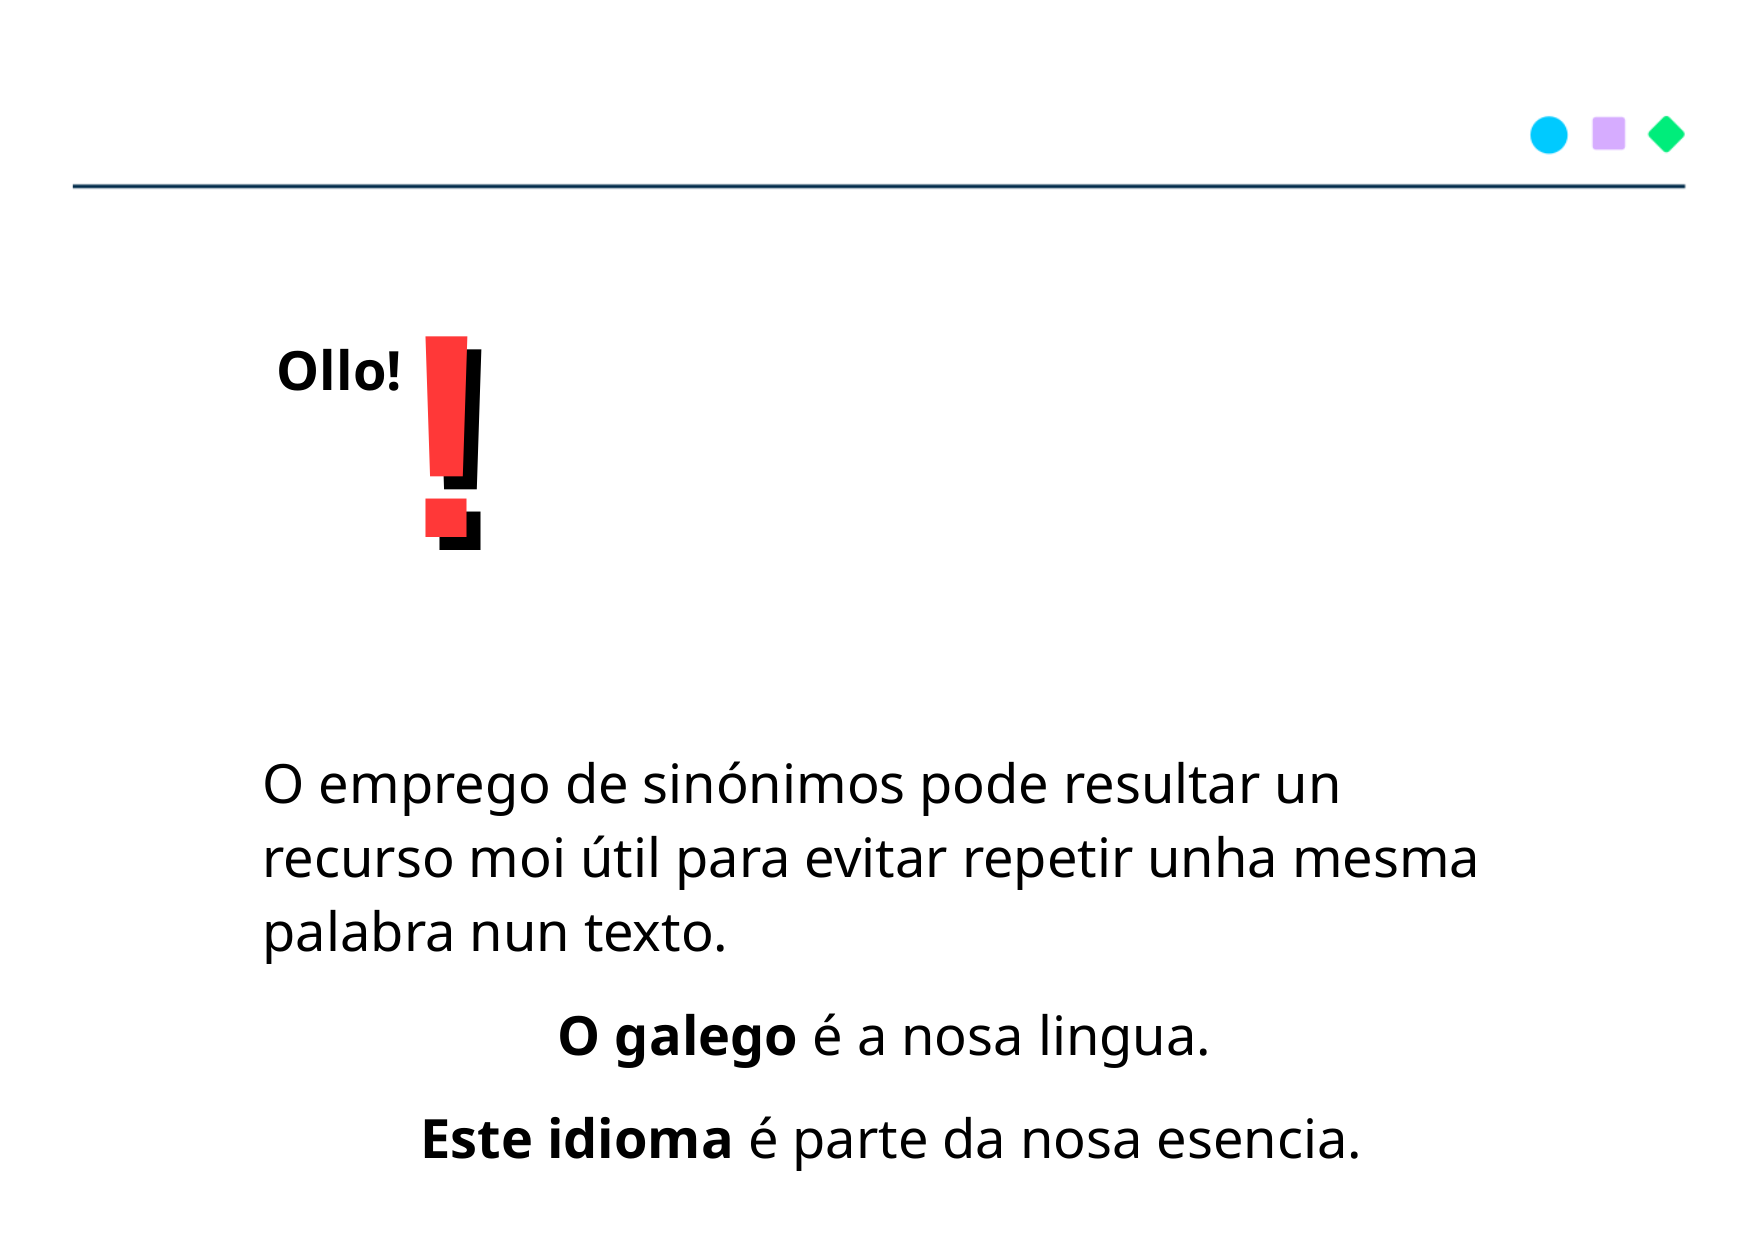

!
 Ollo!
O emprego de sinónimos pode resultar un recurso moi útil para evitar repetir unha mesma palabra nun texto.
O galego é a nosa lingua.
Este idioma é parte da nosa esencia.